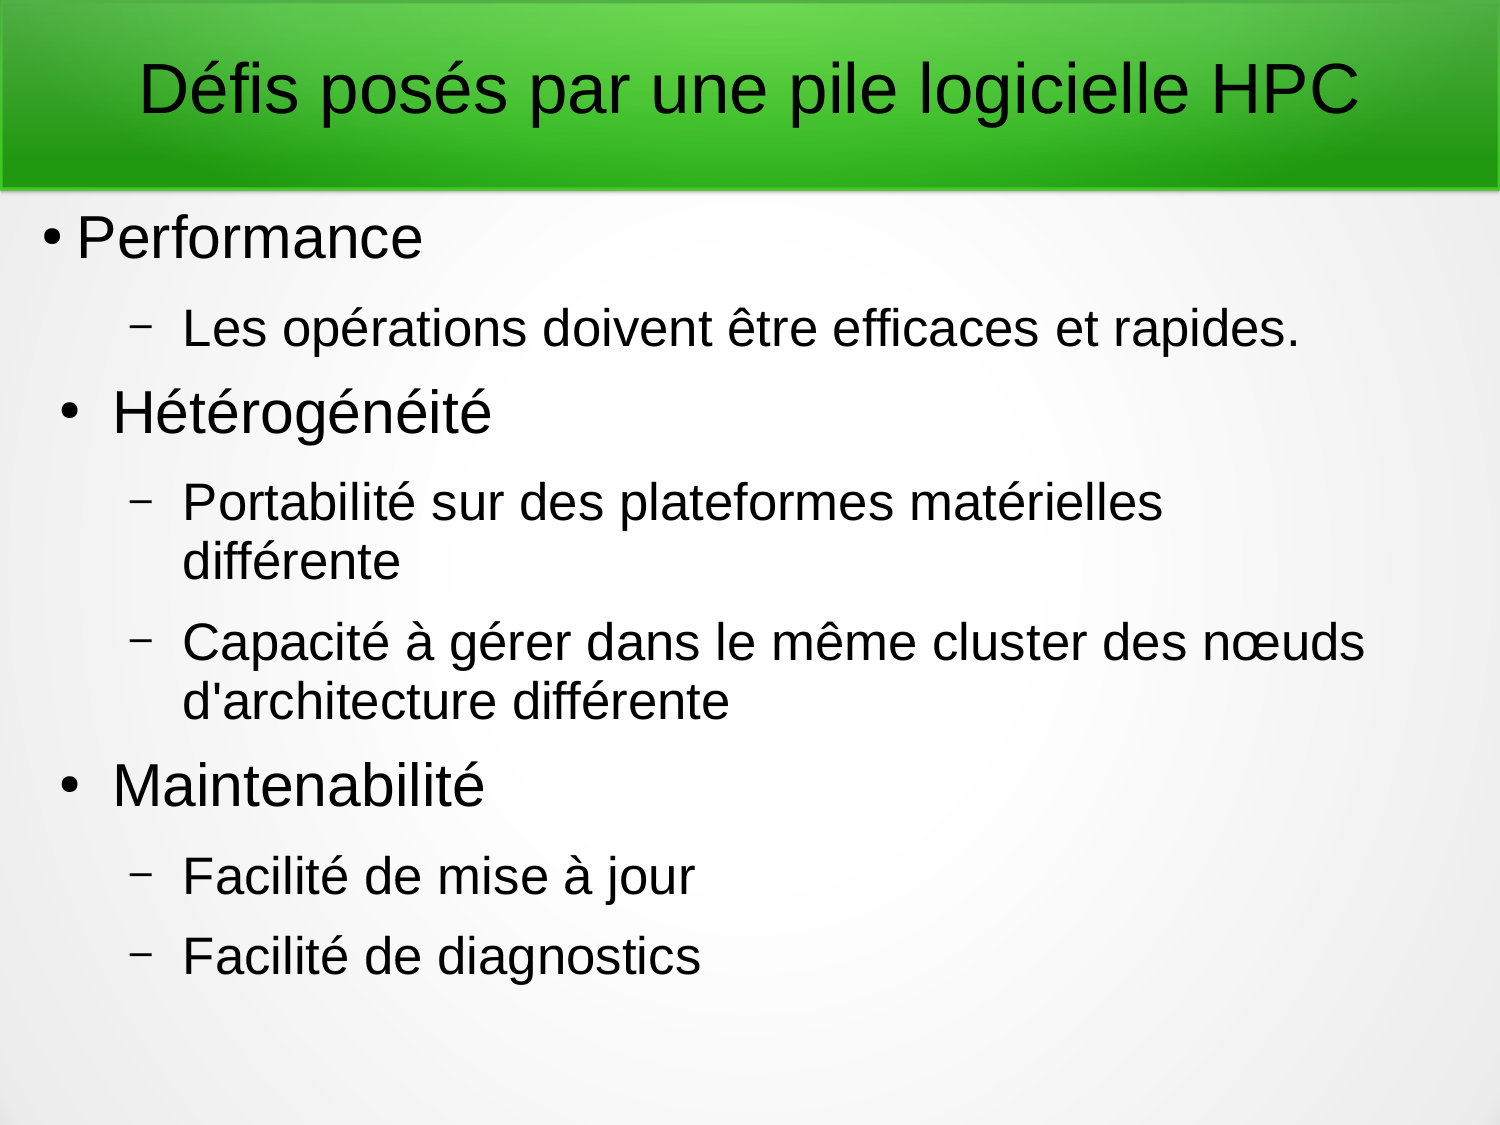

# Défis posés par une pile logicielle HPC
Performance
Les opérations doivent être efficaces et rapides.
Hétérogénéité
Portabilité sur des plateformes matérielles différente
Capacité à gérer dans le même cluster des nœuds d'architecture différente
Maintenabilité
Facilité de mise à jour
Facilité de diagnostics